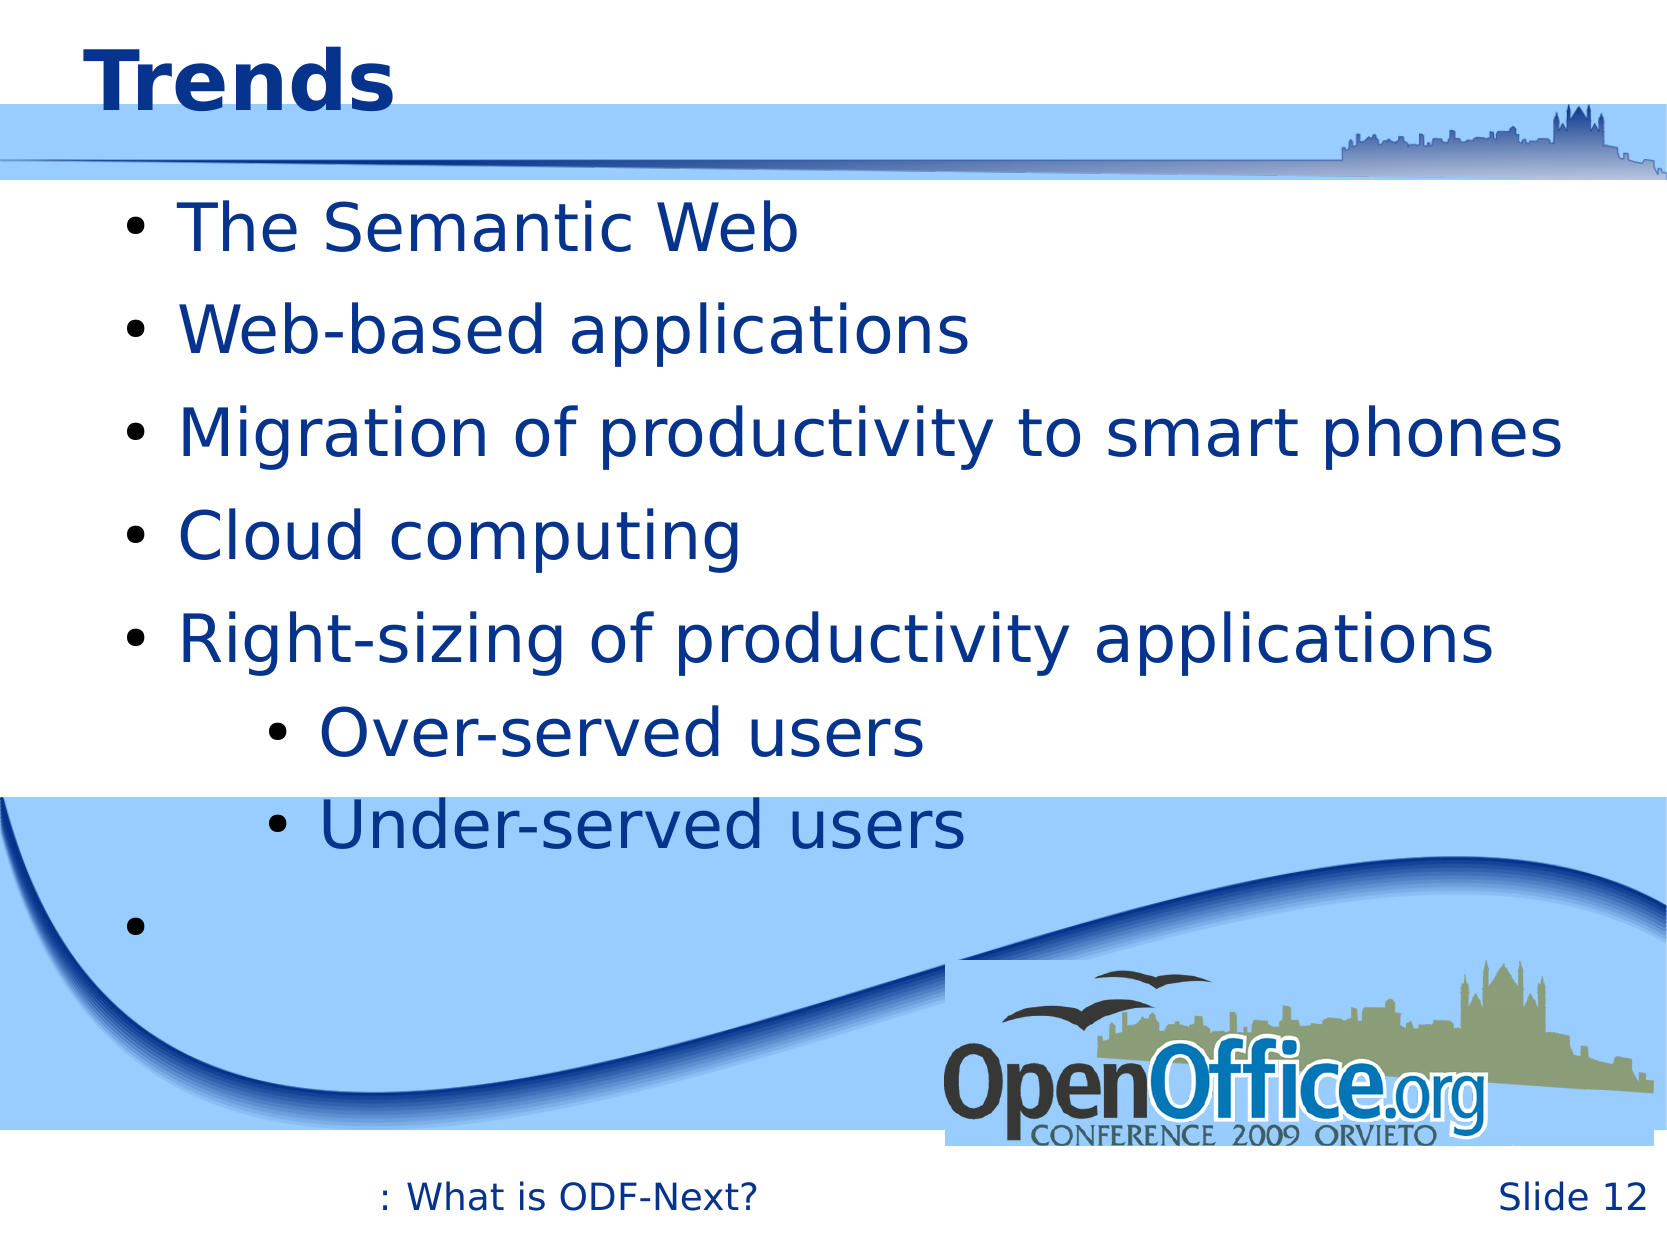

# Trends
The Semantic Web
Web-based applications
Migration of productivity to smart phones
Cloud computing
Right-sizing of productivity applications
Over-served users
Under-served users
What is ODF-Next?
12